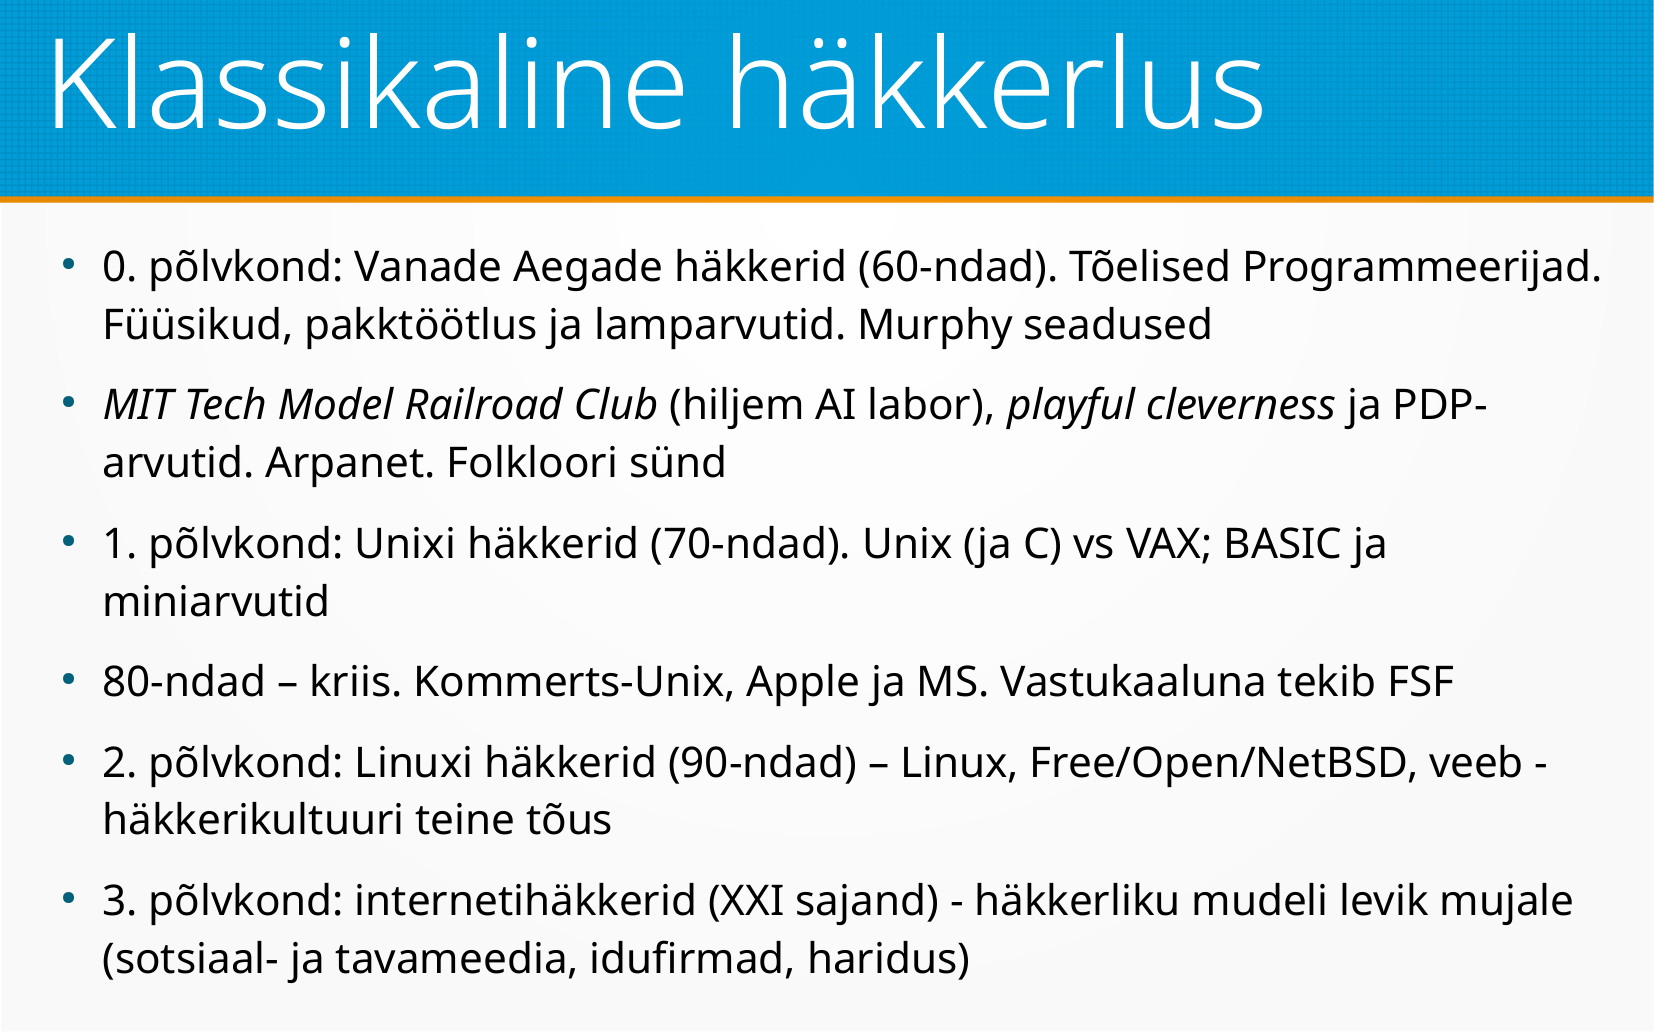

# Klassikaline häkkerlus
0. põlvkond: Vanade Aegade häkkerid (60-ndad). Tõelised Programmeerijad. Füüsikud, pakktöötlus ja lamparvutid. Murphy seadused
MIT Tech Model Railroad Club (hiljem AI labor), playful cleverness ja PDP-arvutid. Arpanet. Folkloori sünd
1. põlvkond: Unixi häkkerid (70-ndad). Unix (ja C) vs VAX; BASIC ja miniarvutid
80-ndad – kriis. Kommerts-Unix, Apple ja MS. Vastukaaluna tekib FSF
2. põlvkond: Linuxi häkkerid (90-ndad) – Linux, Free/Open/NetBSD, veeb - häkkerikultuuri teine tõus
3. põlvkond: internetihäkkerid (XXI sajand) - häkkerliku mudeli levik mujale (sotsiaal- ja tavameedia, idufirmad, haridus)